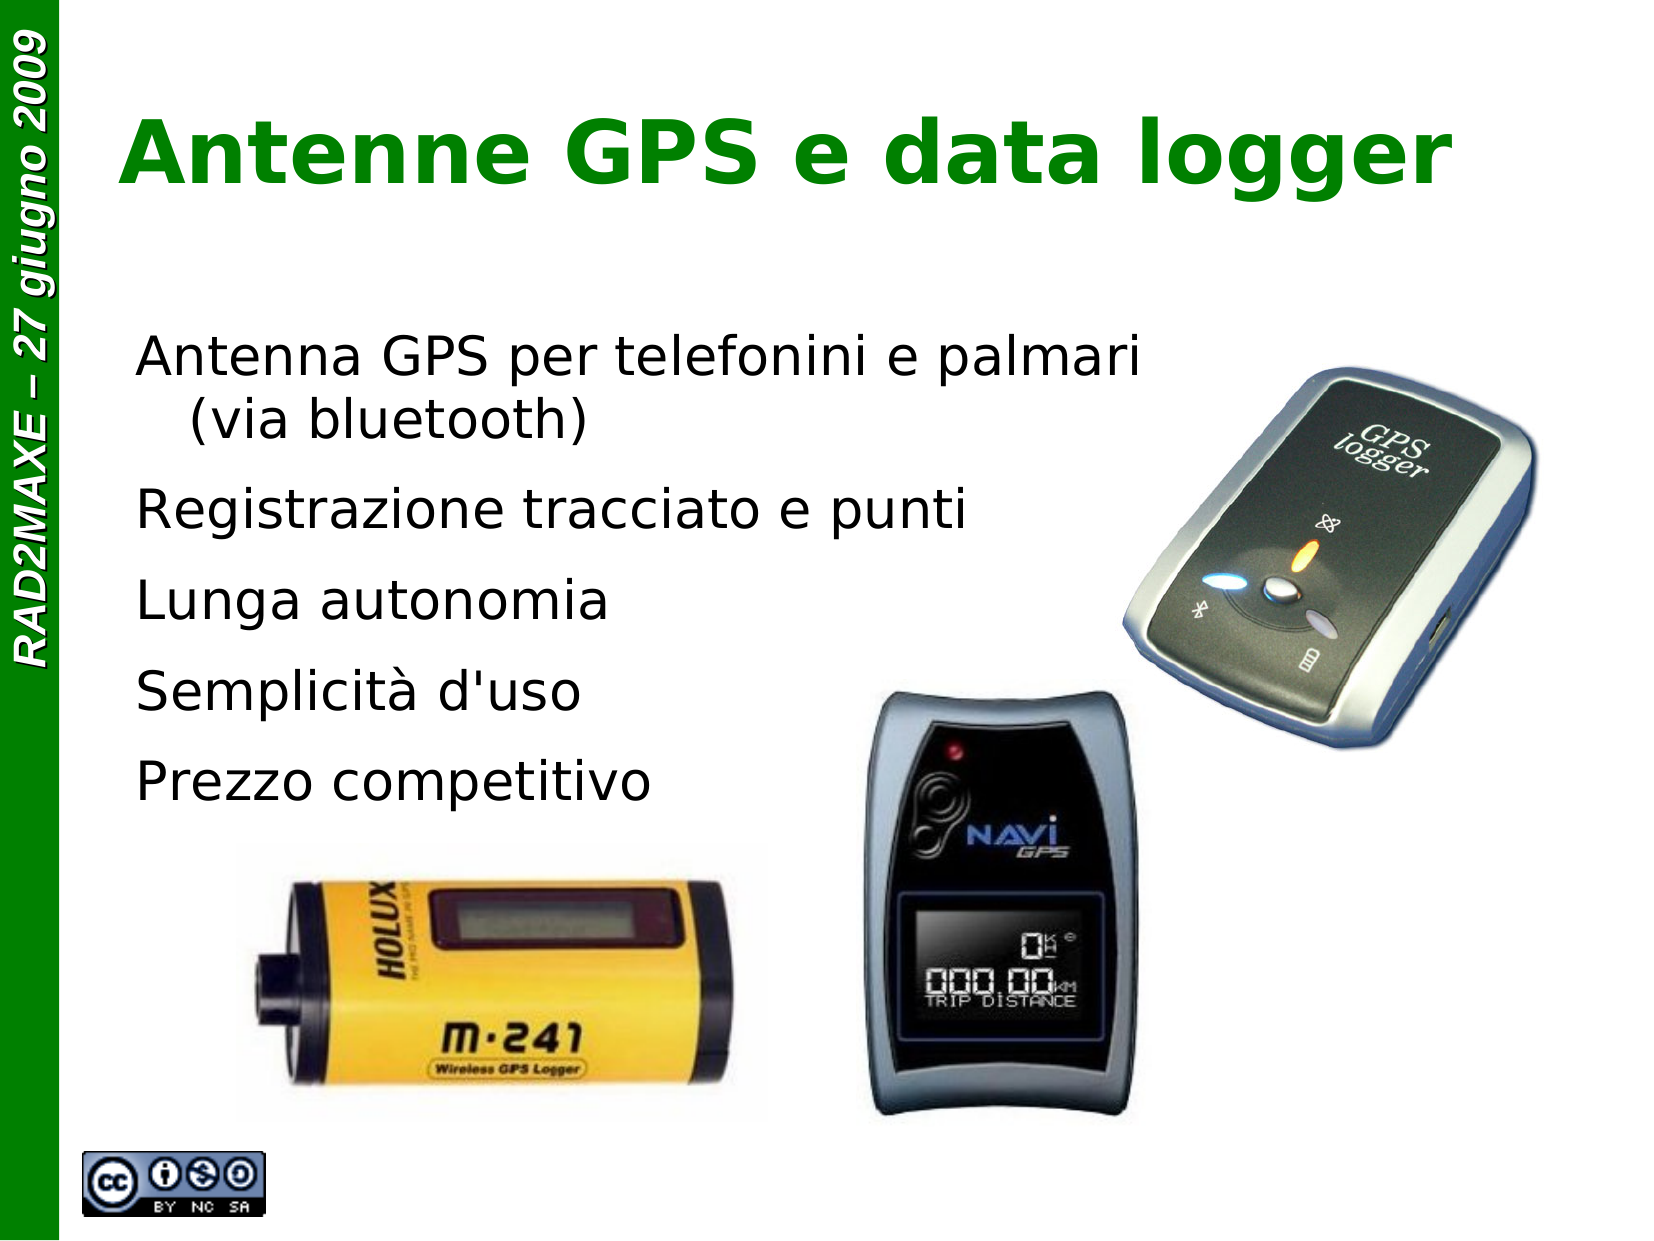

# Antenne GPS e data logger
Antenna GPS per telefonini e palmari
(via bluetooth)
Registrazione tracciato e punti
Lunga autonomia
Semplicità d'uso
Prezzo competitivo